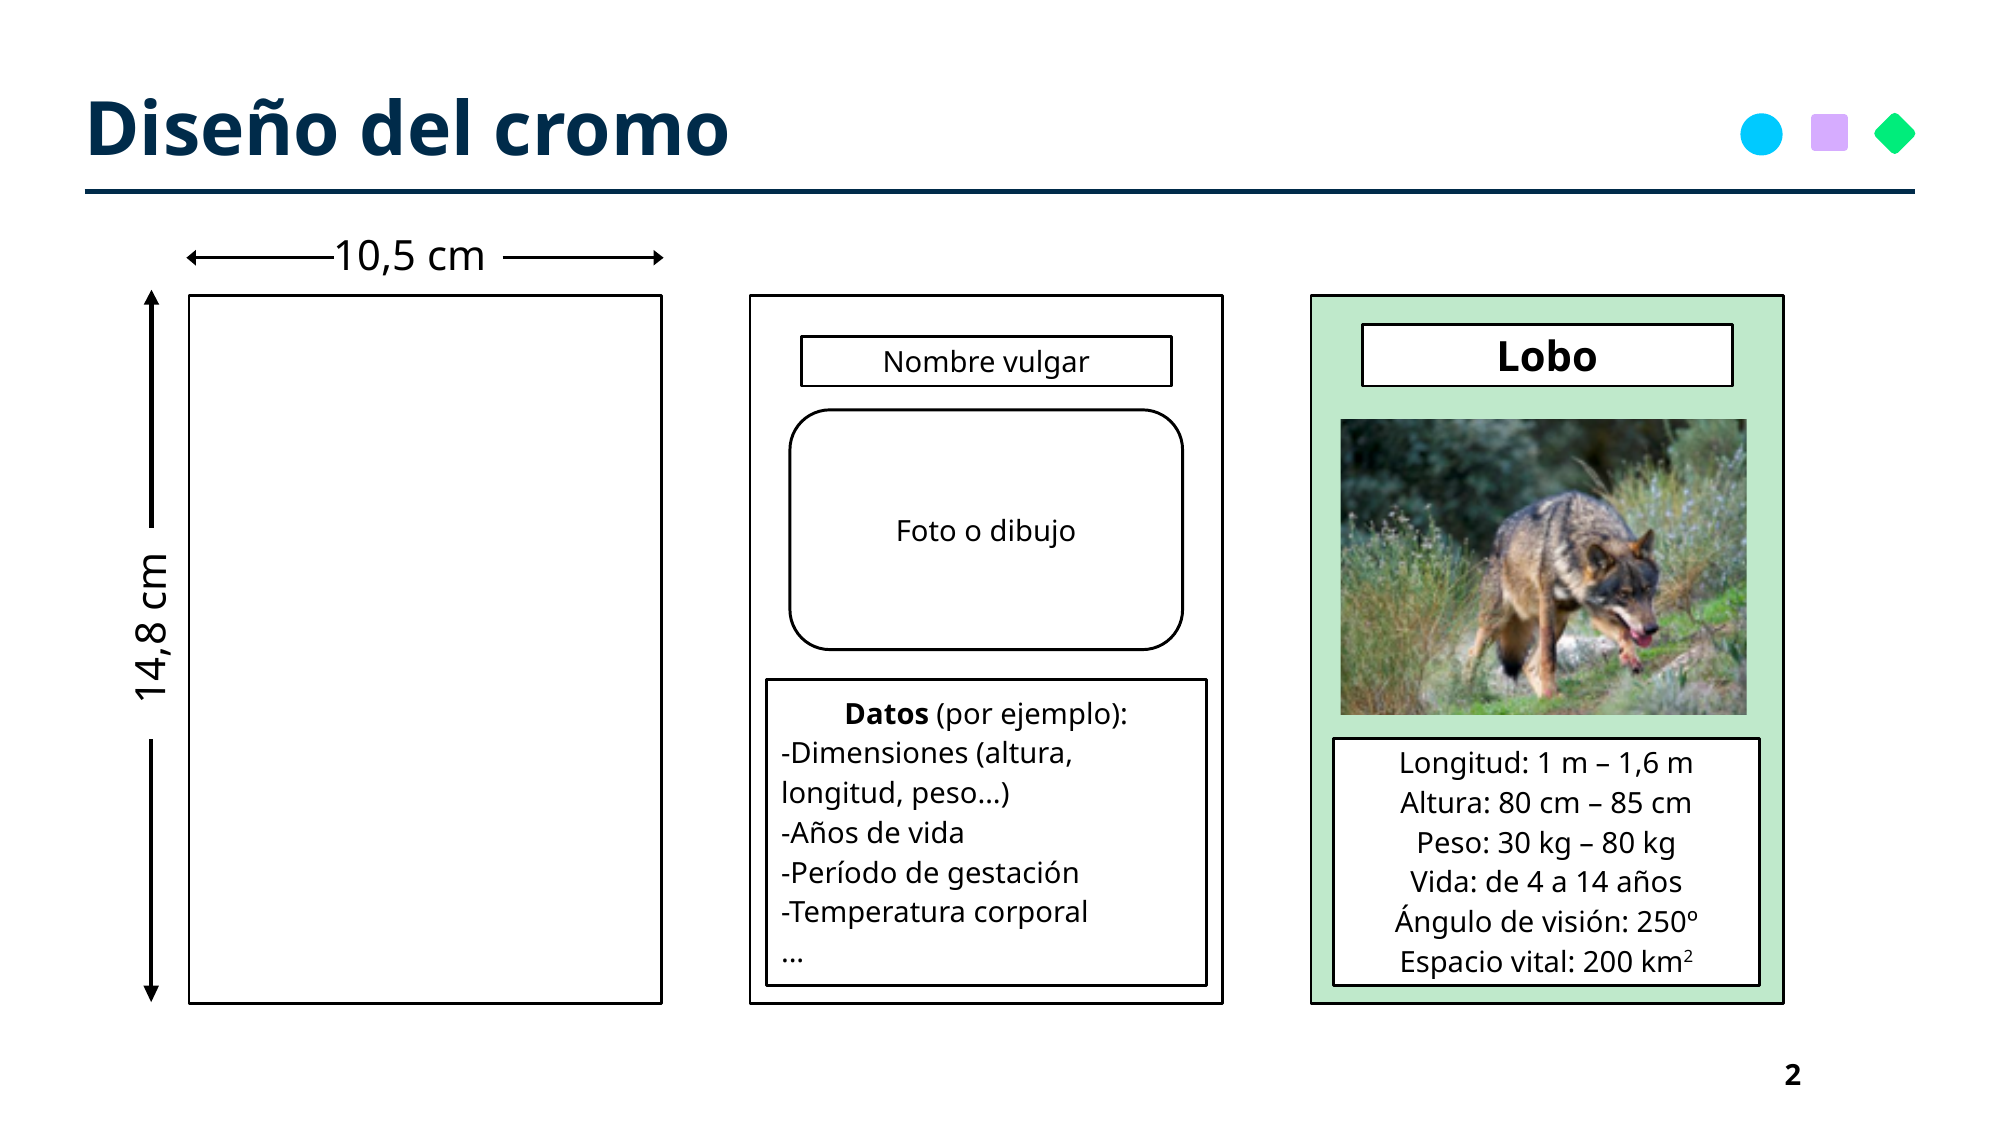

# Diseño del cromo
10,5 cm
Lobo
Nombre vulgar
Foto o dibujo
14,8 cm
Datos (por ejemplo):
-Dimensiones (altura, longitud, peso…)
-Años de vida
-Período de gestación
-Temperatura corporal
...
Longitud: 1 m – 1,6 m
Altura: 80 cm – 85 cm
Peso: 30 kg – 80 kg
Vida: de 4 a 14 años
Ángulo de visión: 250º
Espacio vital: 200 km2